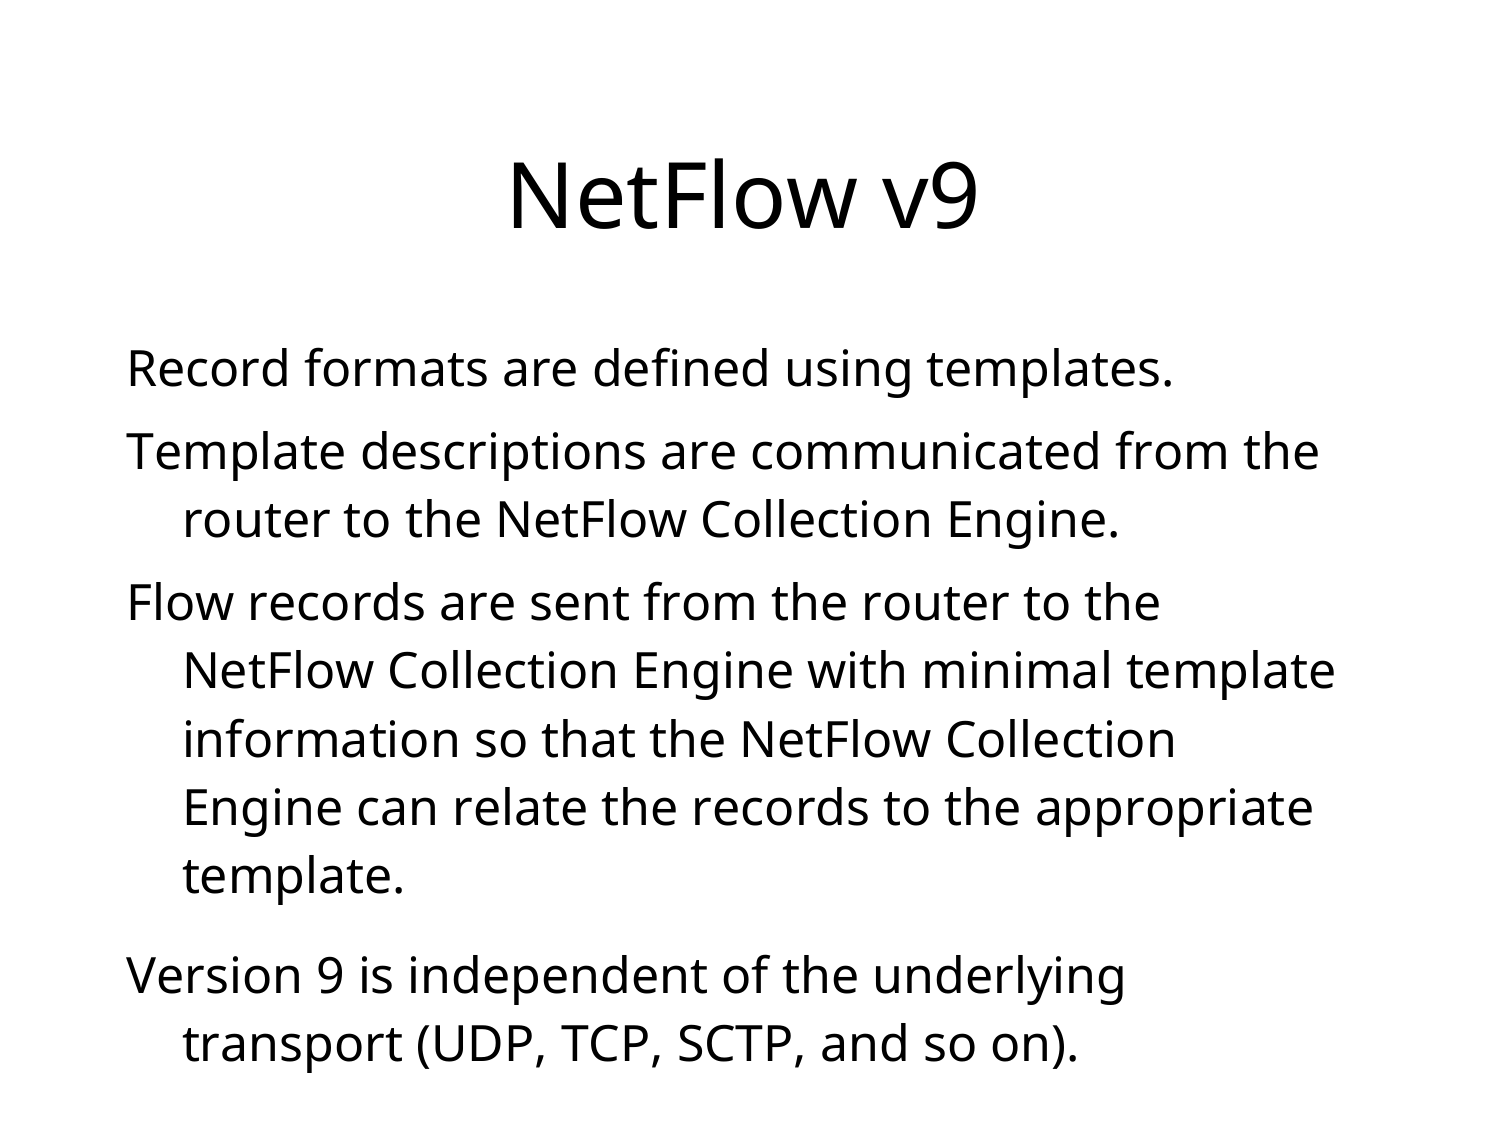

# NetFlow v9
Record formats are defined using templates.
Template descriptions are communicated from the router to the NetFlow Collection Engine.
Flow records are sent from the router to the NetFlow Collection Engine with minimal template information so that the NetFlow Collection Engine can relate the records to the appropriate template.
Version 9 is independent of the underlying transport (UDP, TCP, SCTP, and so on).